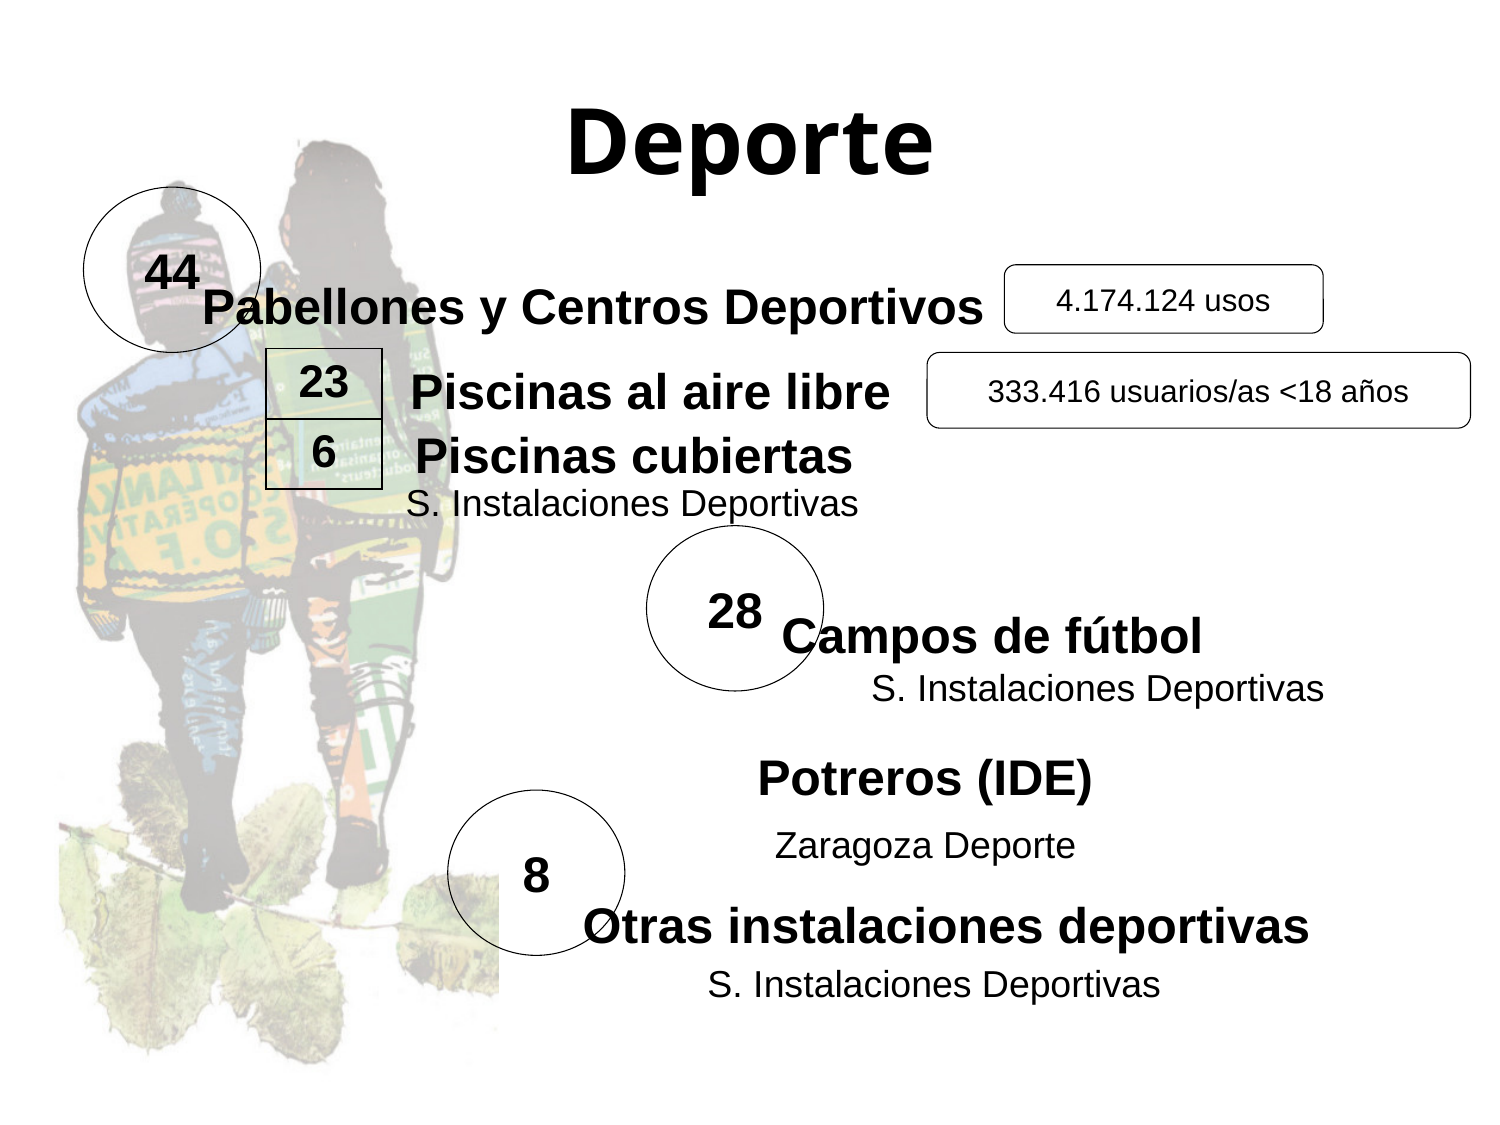

Deporte
44
4.174.124 usos
Pabellones y Centros Deportivos
| 23 |
| --- |
| 6 |
Piscinas al aire libre
333.416 usuarios/as <18 años
Piscinas cubiertas
S. Instalaciones Deportivas
28
Campos de fútbol
S. Instalaciones Deportivas
Potreros (IDE)
Zaragoza Deporte
8
Otras instalaciones deportivas
S. Instalaciones Deportivas